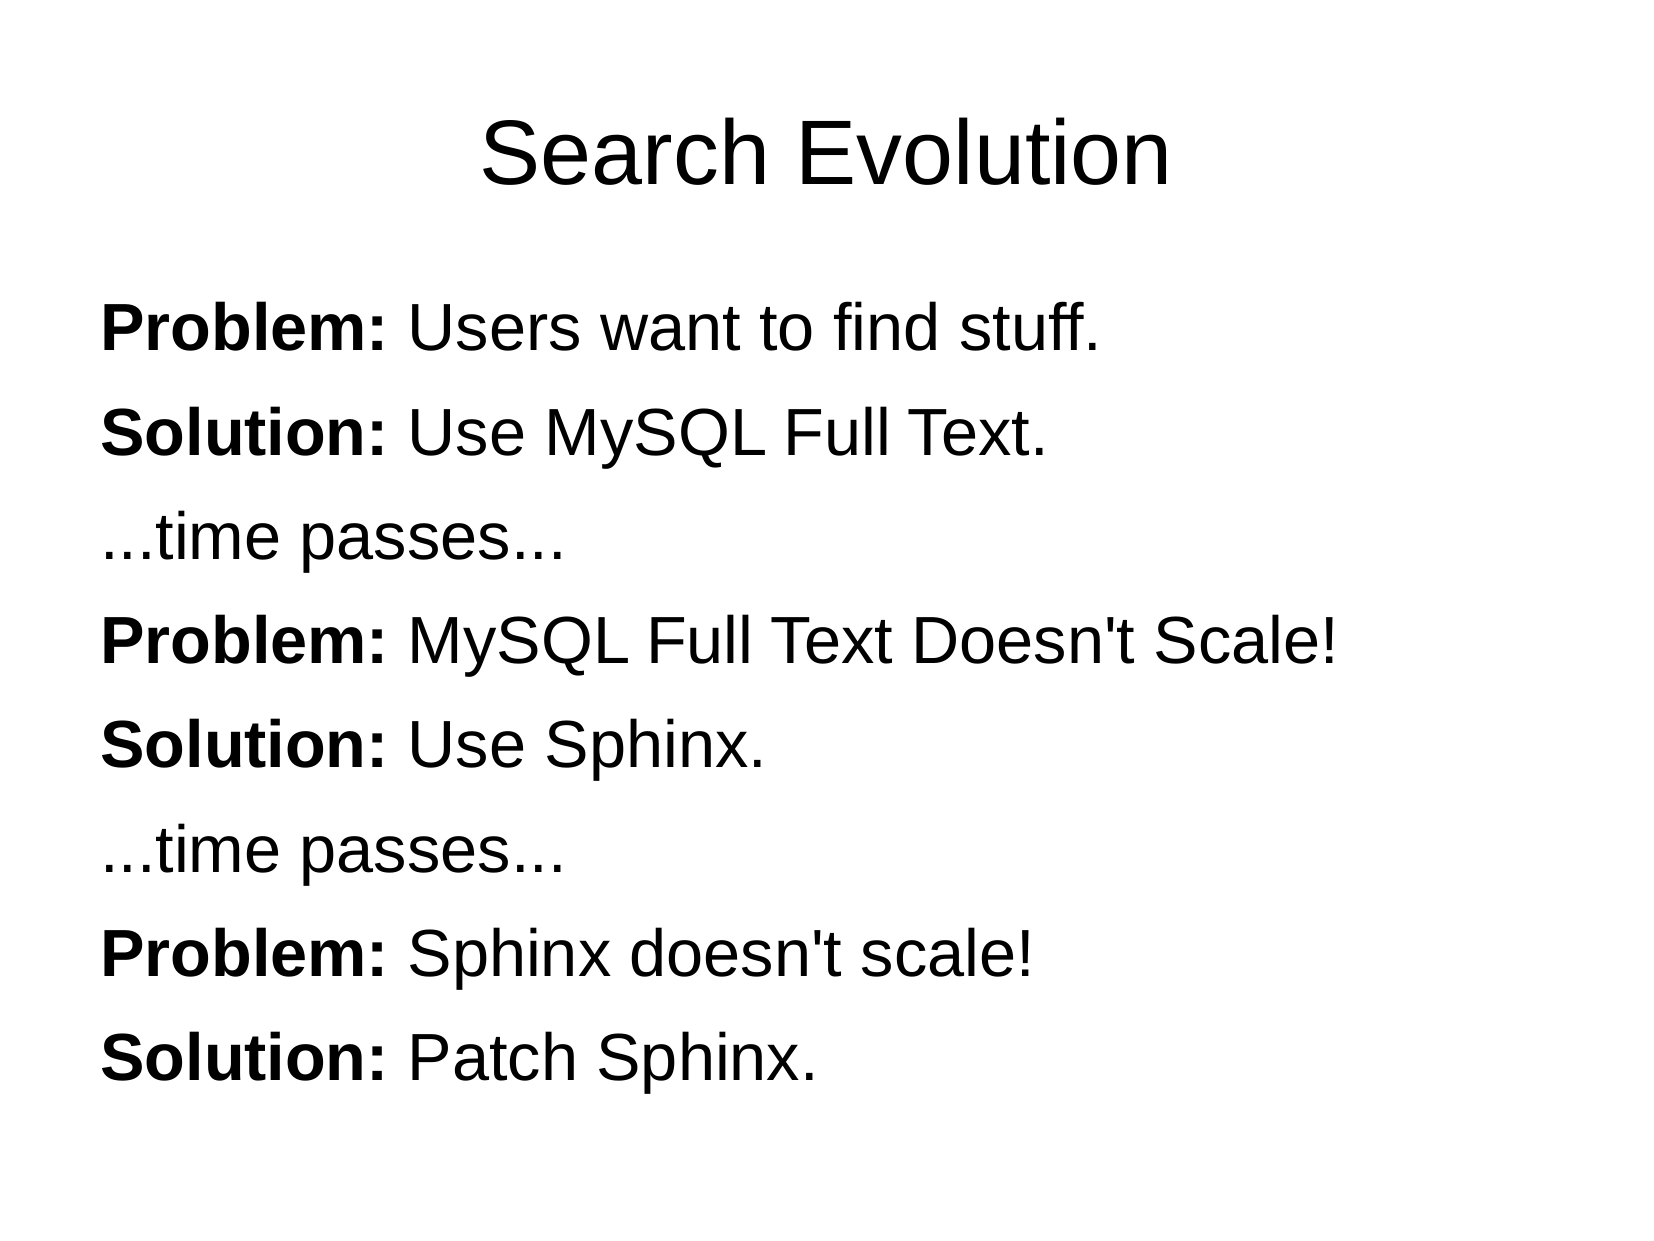

# Search Evolution
Problem: Users want to find stuff.
Solution: Use MySQL Full Text.
...time passes...
Problem: MySQL Full Text Doesn't Scale!
Solution: Use Sphinx.
...time passes...
Problem: Sphinx doesn't scale!
Solution: Patch Sphinx.